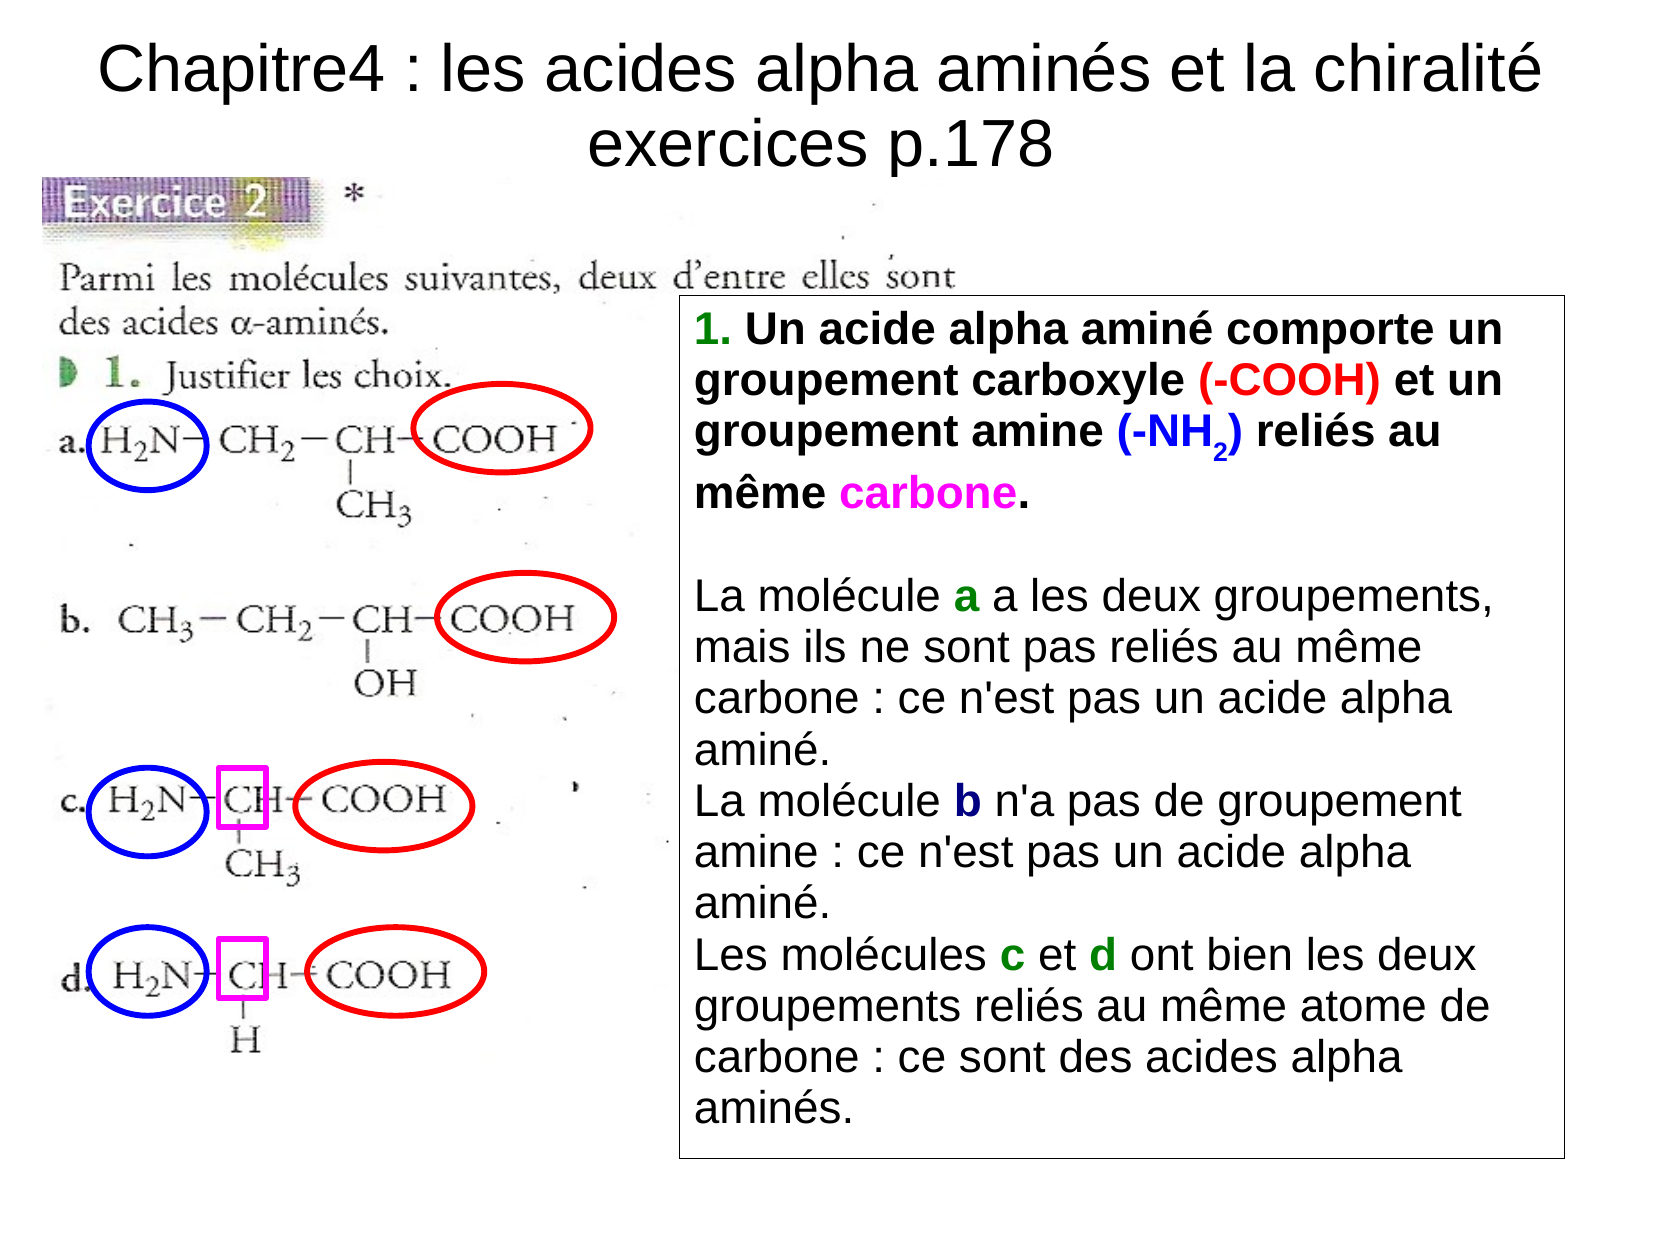

# Chapitre4 : les acides alpha aminés et la chiralité exercices p.178
1. Un acide alpha aminé comporte un groupement carboxyle (-COOH) et un groupement amine (-NH2) reliés au même carbone.
La molécule a a les deux groupements, mais ils ne sont pas reliés au même carbone : ce n'est pas un acide alpha aminé.
La molécule b n'a pas de groupement amine : ce n'est pas un acide alpha aminé.
Les molécules c et d ont bien les deux groupements reliés au même atome de carbone : ce sont des acides alpha aminés.